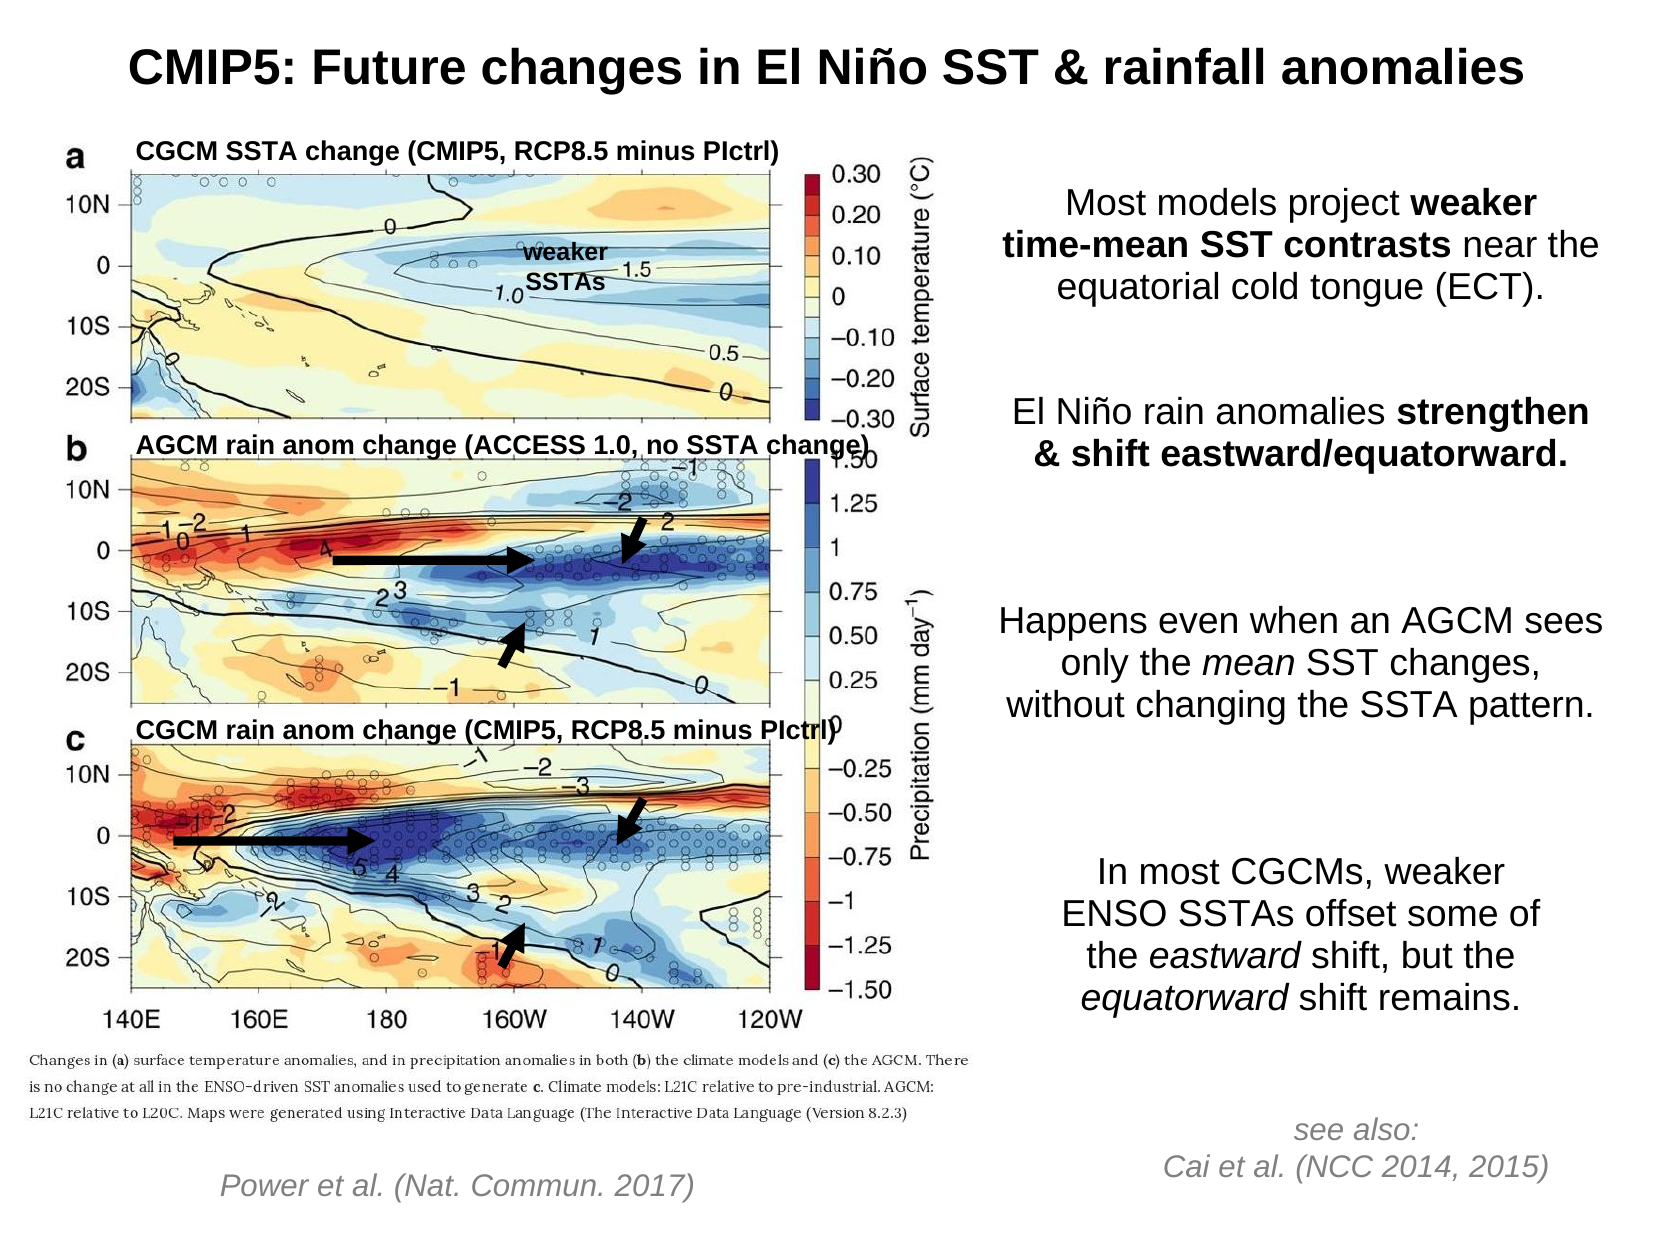

CMIP5: Future changes in El Niño SST & rainfall anomalies
CGCM SSTA change (CMIP5, RCP8.5 minus PIctrl)
AGCM rain anom change (ACCESS 1.0, no SSTA change)
CGCM rain anom change (CMIP5, RCP8.5 minus PIctrl)
Most models project weaker
time-mean SST contrasts near the equatorial cold tongue (ECT).
El Niño rain anomalies strengthen
& shift eastward/equatorward.
Happens even when an AGCM sees only the mean SST changes,
without changing the SSTA pattern.
In most CGCMs, weaker
ENSO SSTAs offset some of
the eastward shift, but the
equatorward shift remains.
weaker
SSTAs
see also:
Cai et al. (NCC 2014, 2015)
Power et al. (Nat. Commun. 2017)